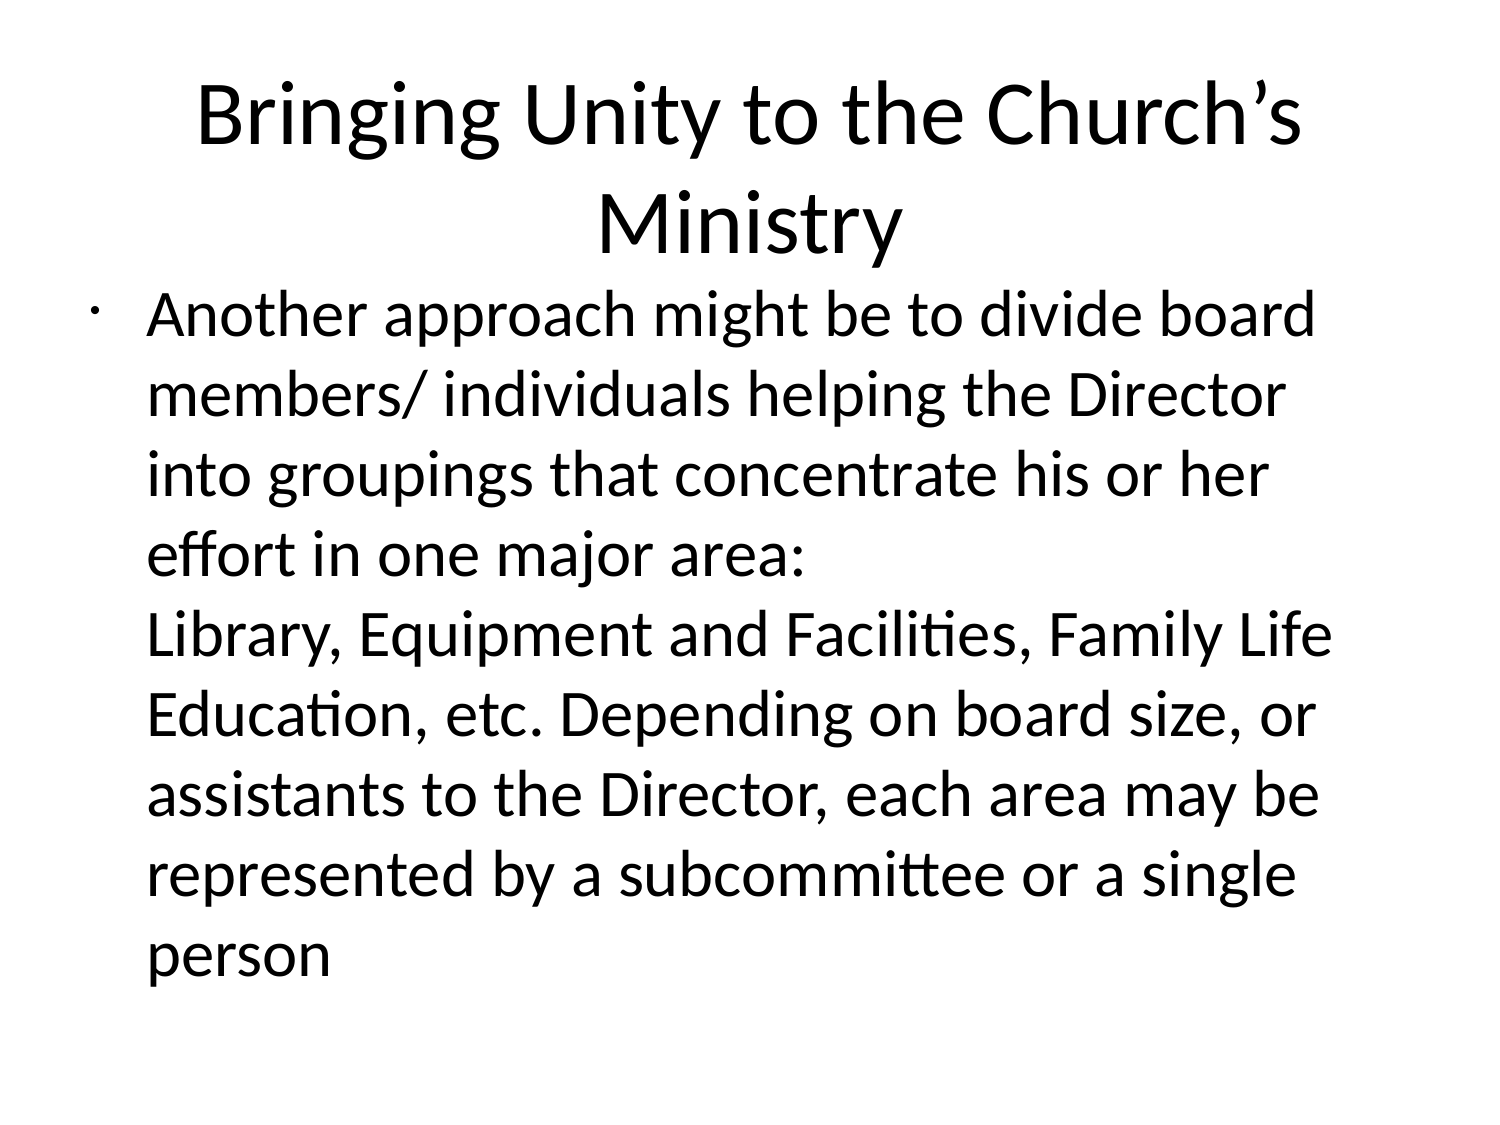

# Bringing Unity to the Church’s Ministry
Another approach might be to divide board members/ individuals helping the Director into groupings that concentrate his or her effort in one major area:
Library, Equipment and Facilities, Family Life Education, etc. Depending on board size, or assistants to the Director, each area may be represented by a subcommittee or a single person